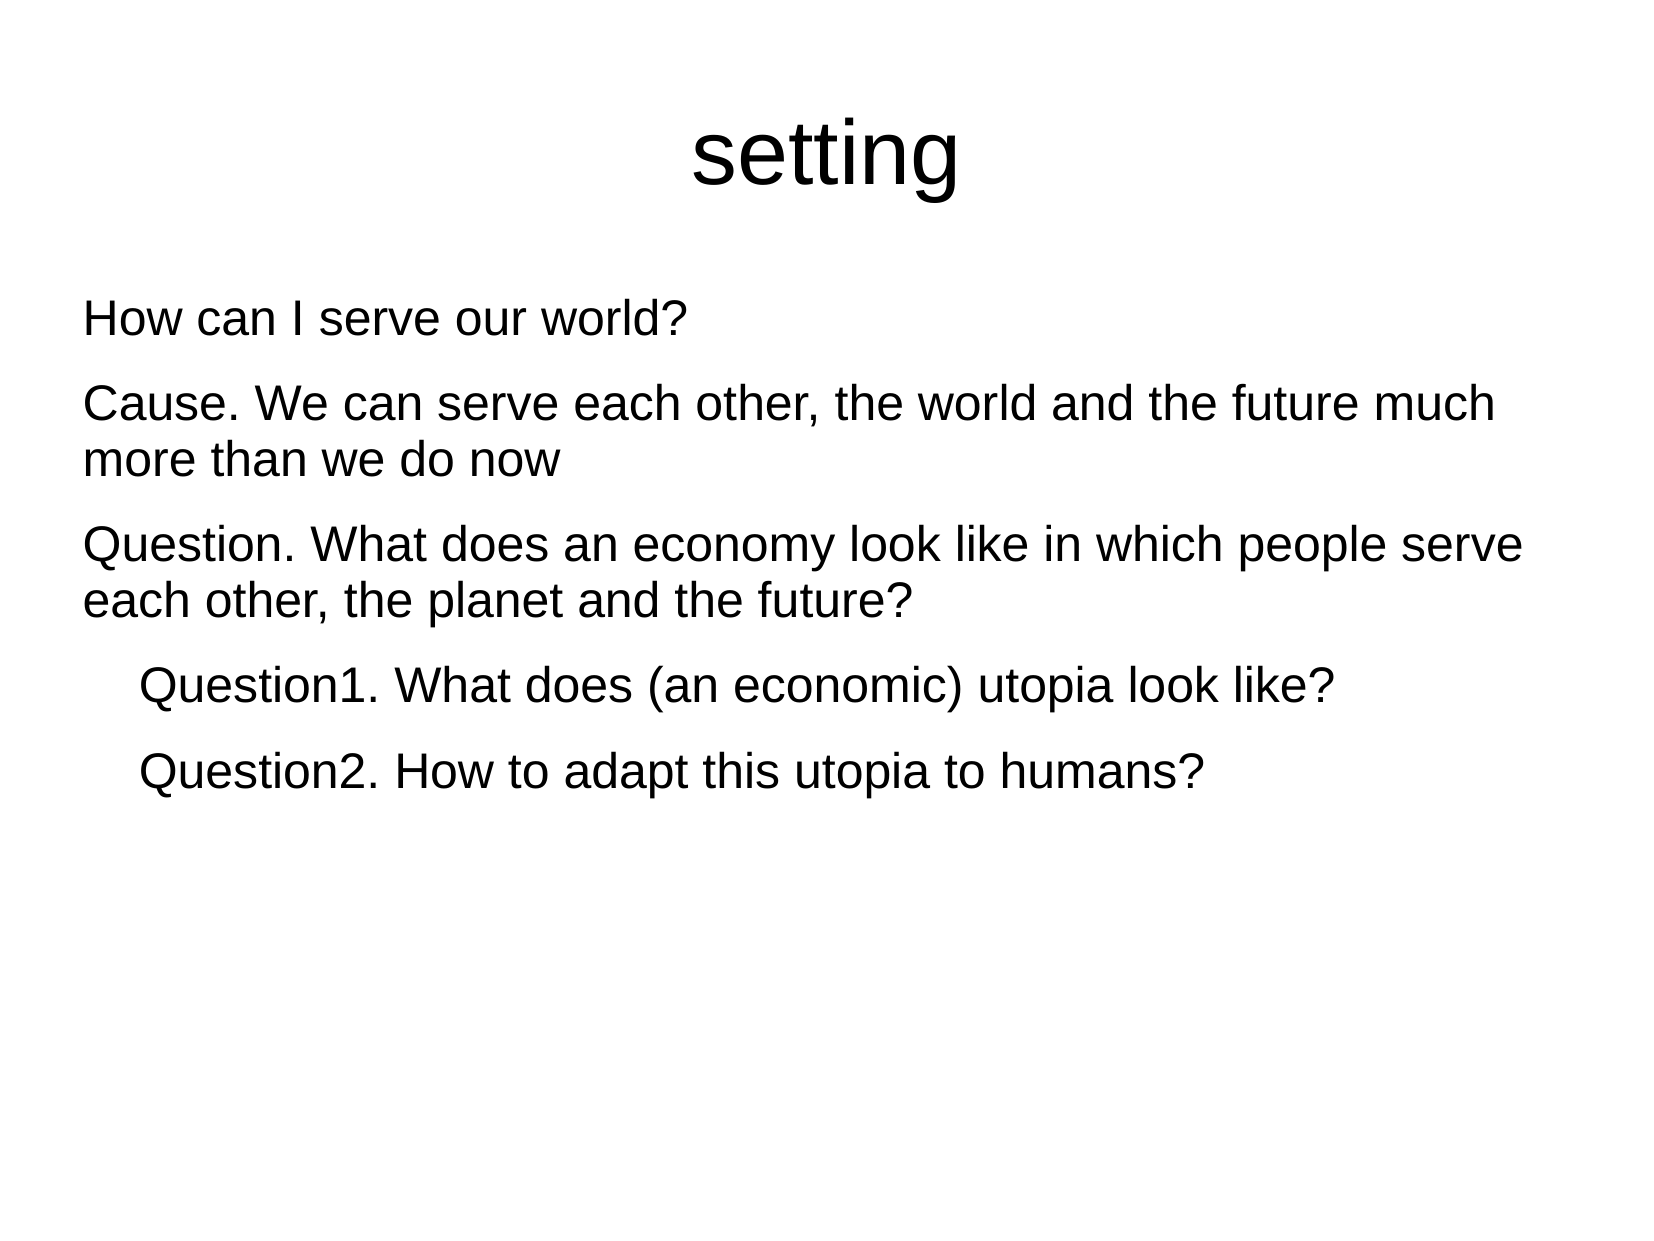

# setting
How can I serve our world?
Cause. We can serve each other, the world and the future much more than we do now
Question. What does an economy look like in which people serve each other, the planet and the future?
 Question1. What does (an economic) utopia look like?
 Question2. How to adapt this utopia to humans?